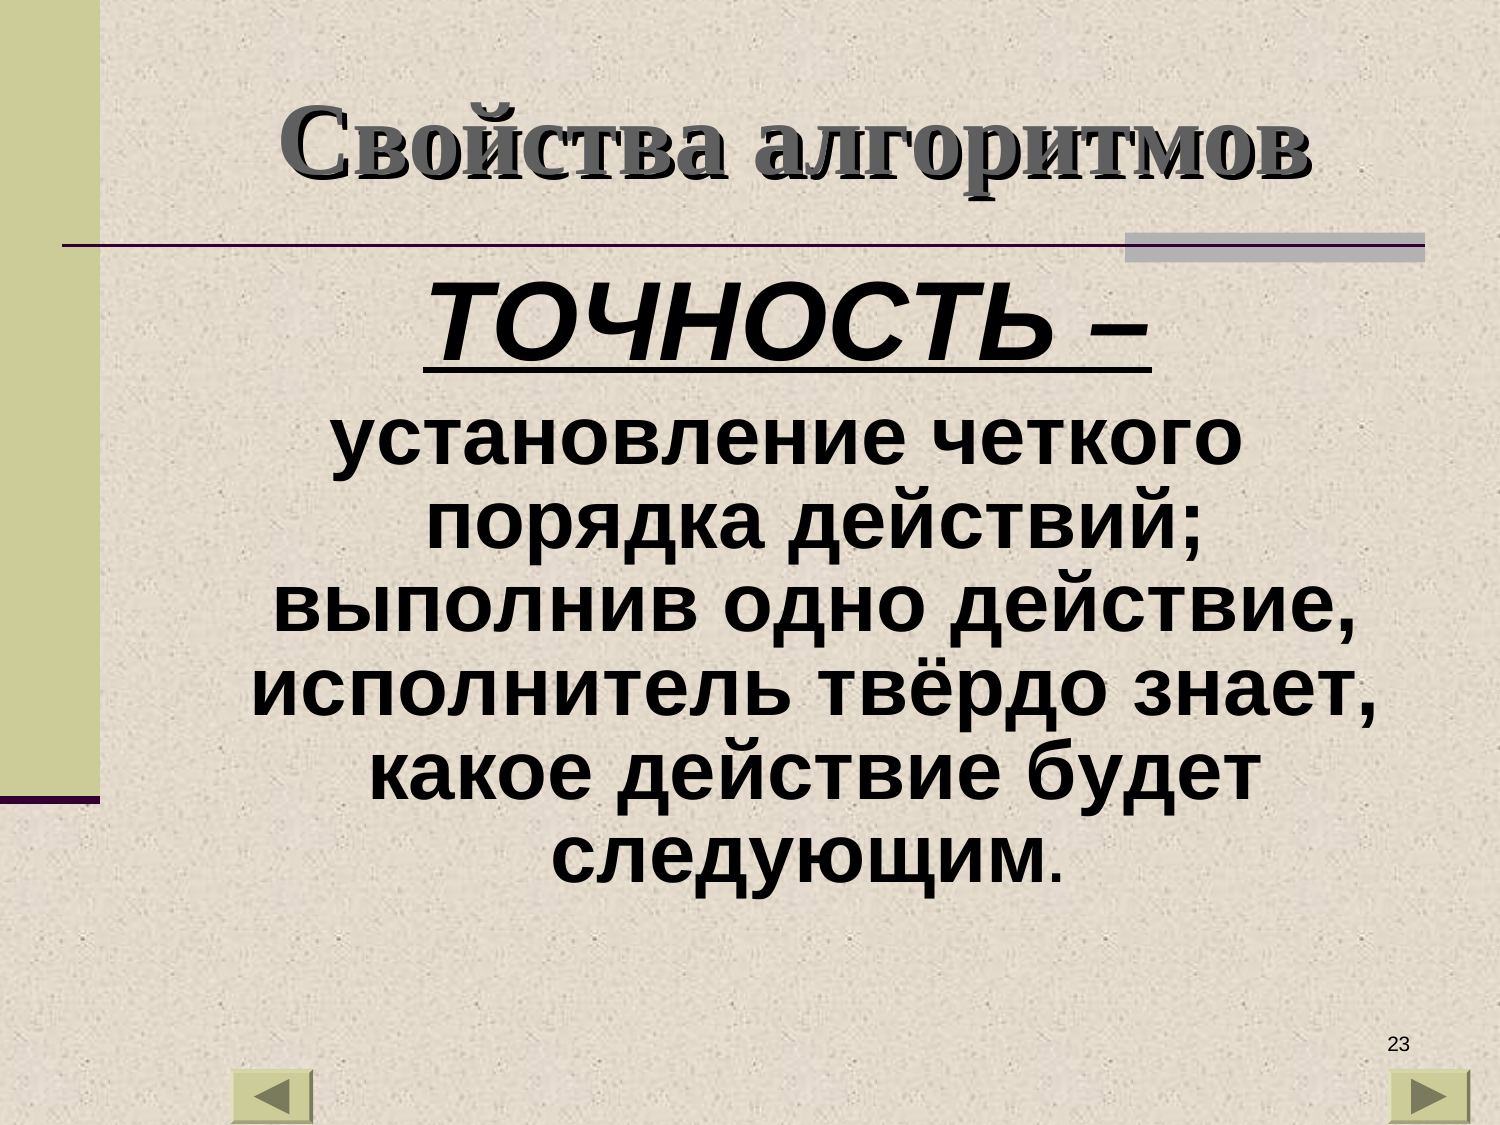

# Свойства алгоритмов
ТОЧНОСТЬ –
установление четкого порядка действий; выполнив одно действие, исполнитель твёрдо знает, какое действие будет следующим.
23